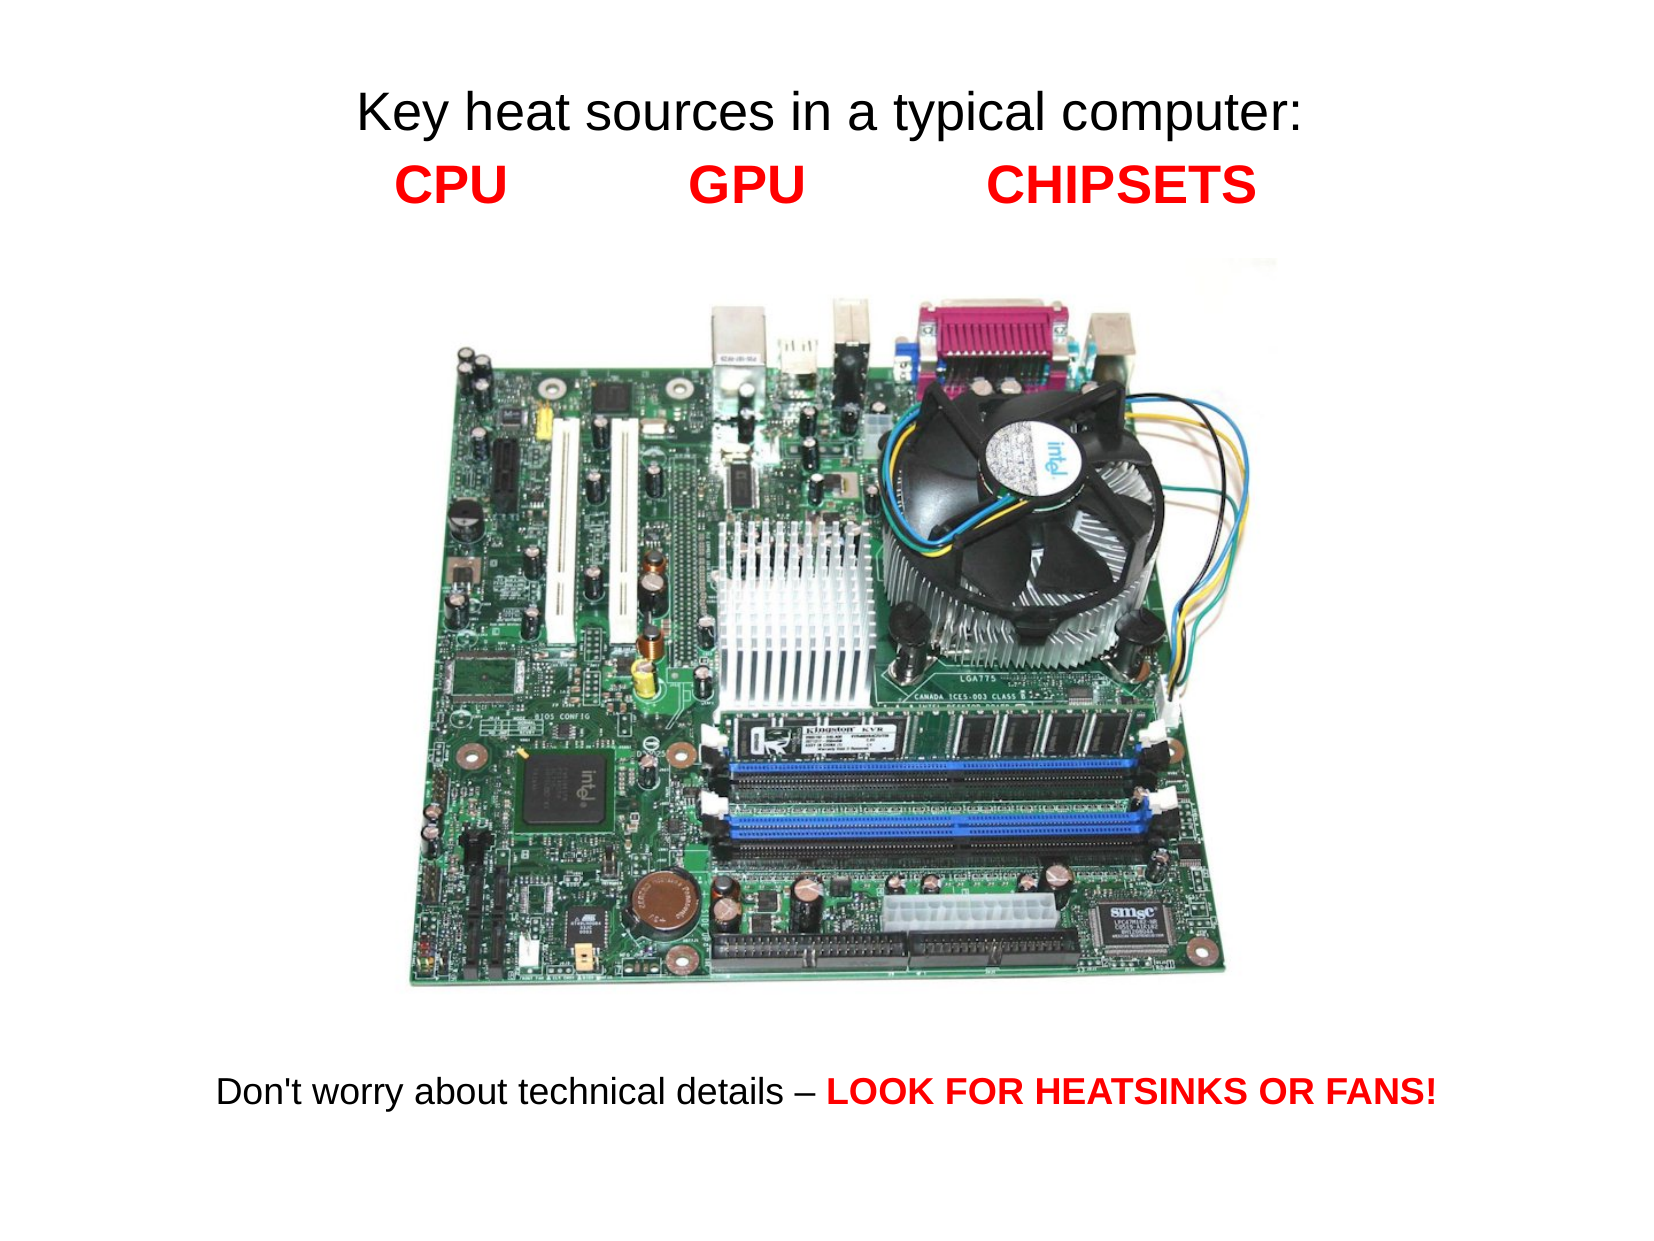

Key heat sources in a typical computer:
CPU GPU CHIPSETS
Don't worry about technical details – LOOK FOR HEATSINKS OR FANS!